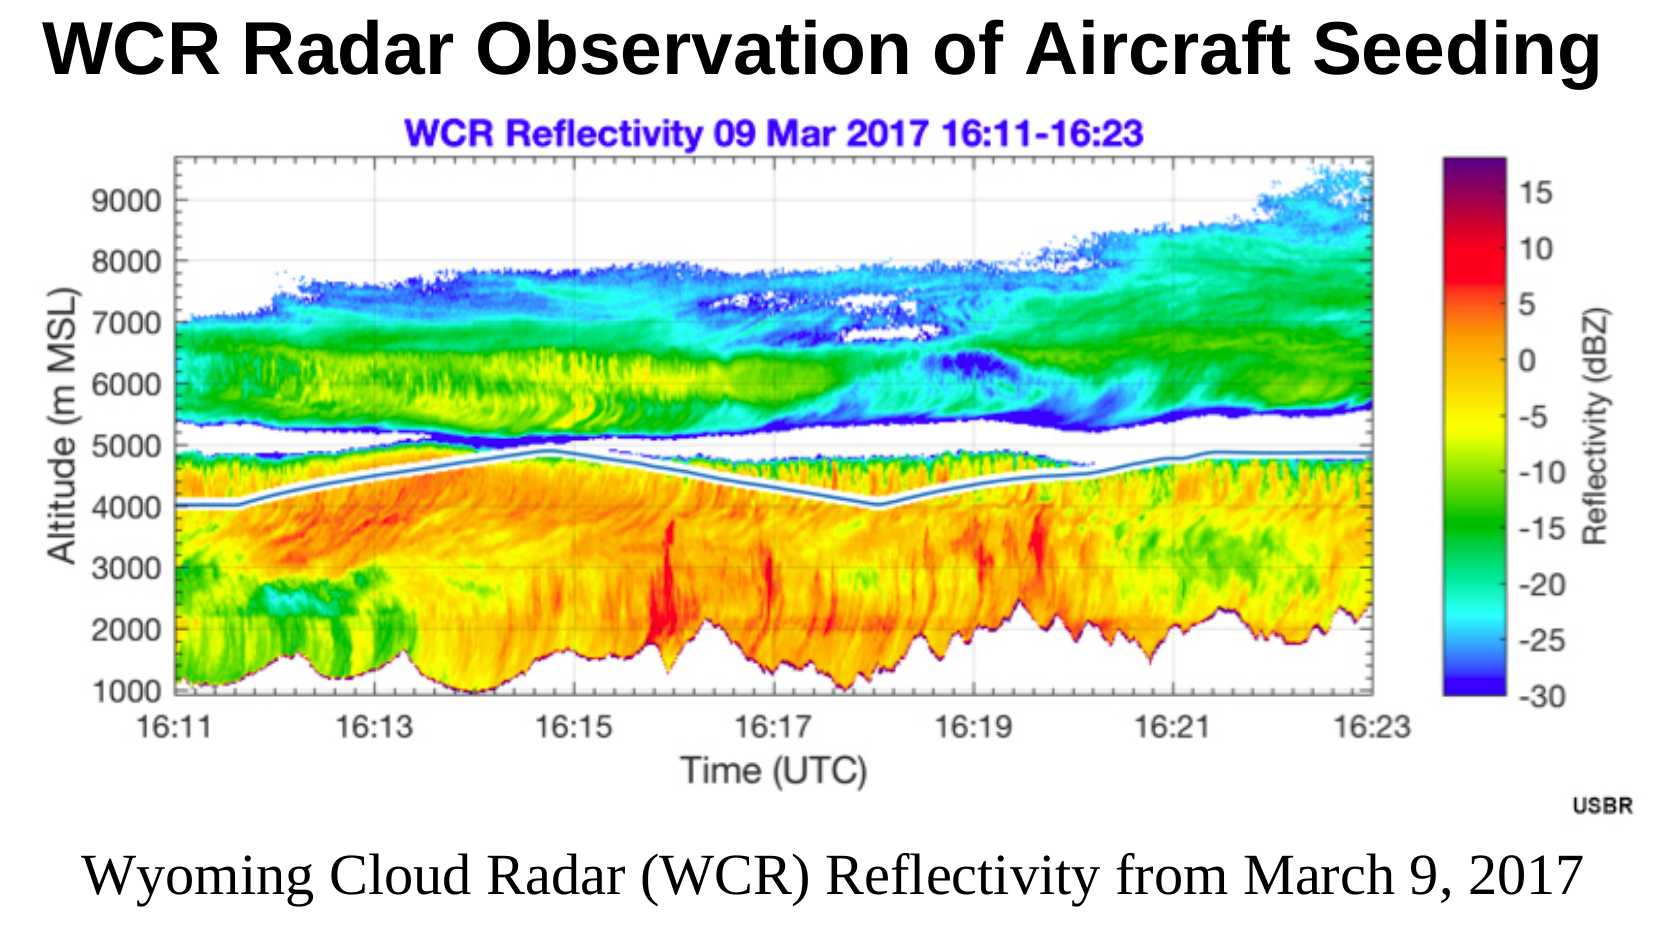

# WCR Radar Observation of Aircraft Seeding
Wyoming Cloud Radar (WCR) Reflectivity from March 9, 2017